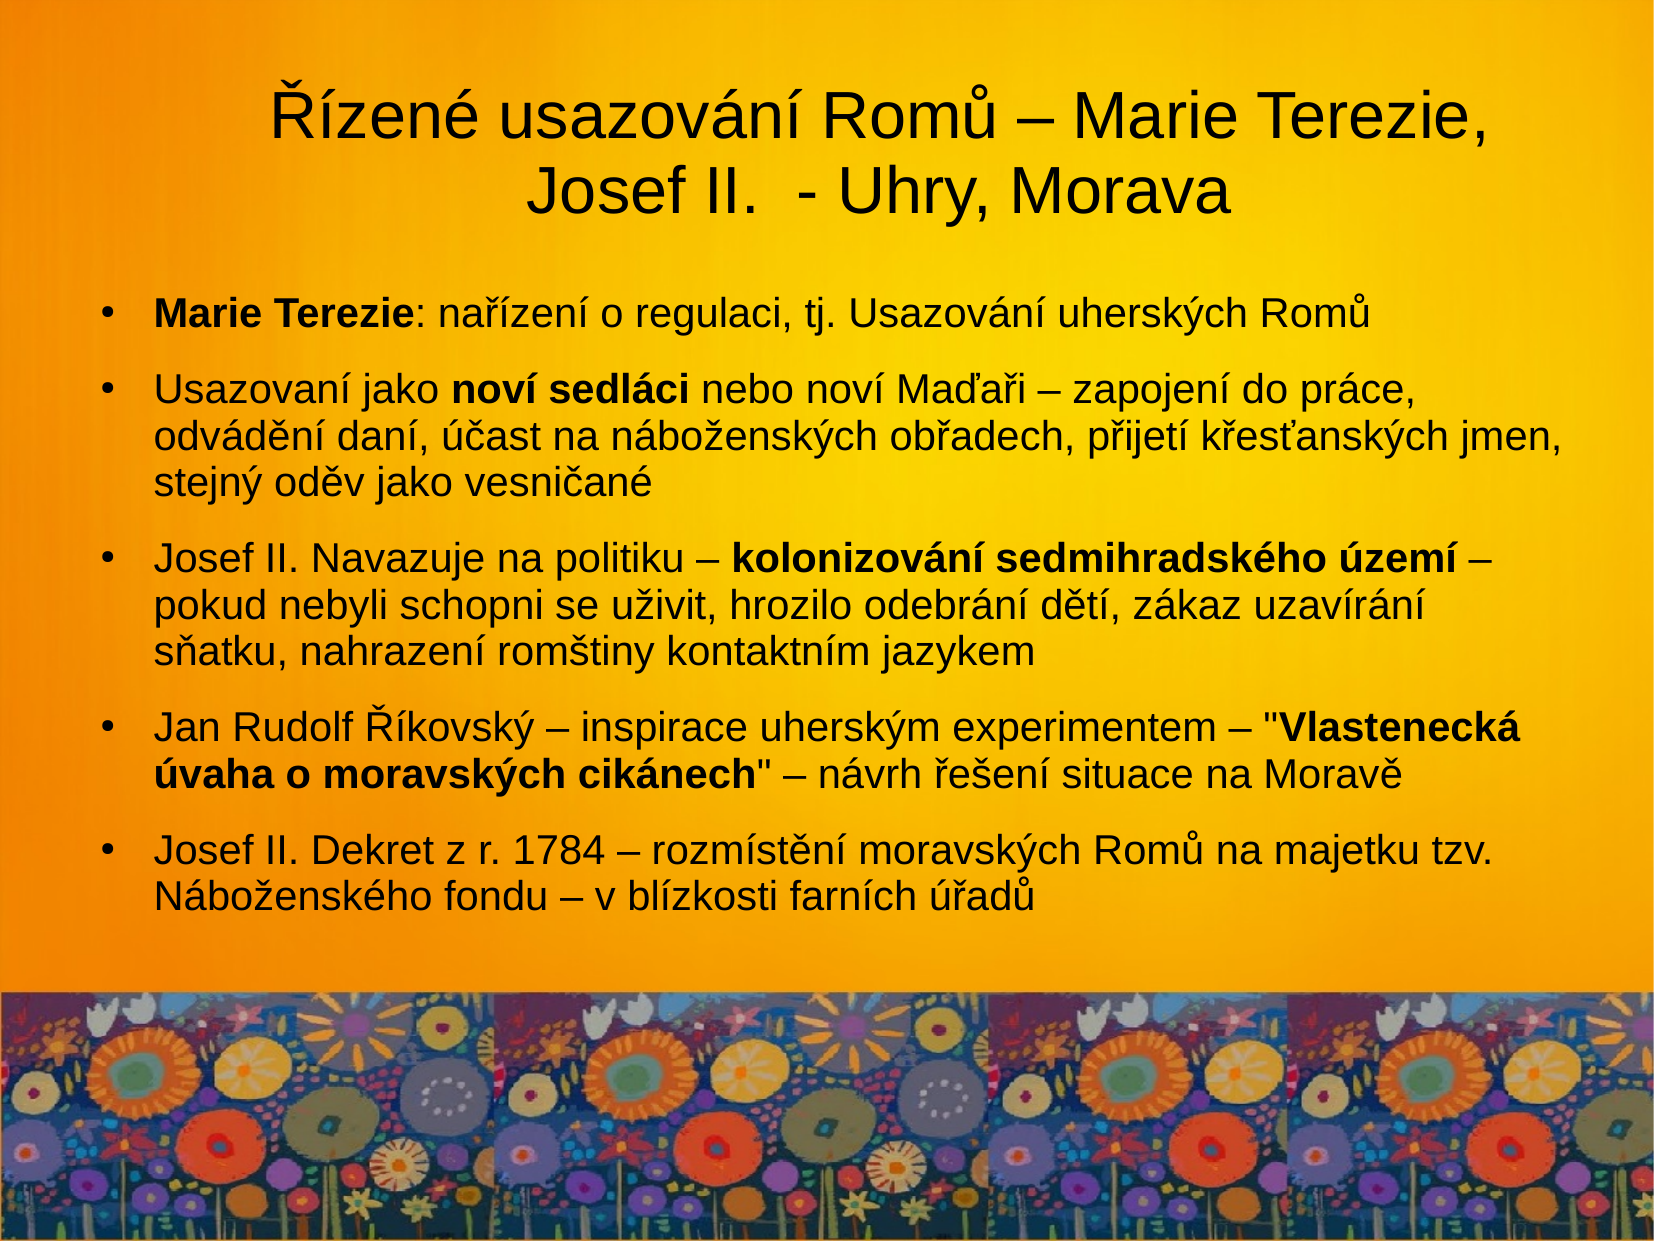

# Řízené usazování Romů – Marie Terezie, Josef II. - Uhry, Morava
Marie Terezie: nařízení o regulaci, tj. Usazování uherských Romů
Usazovaní jako noví sedláci nebo noví Maďaři – zapojení do práce, odvádění daní, účast na náboženských obřadech, přijetí křesťanských jmen, stejný oděv jako vesničané
Josef II. Navazuje na politiku – kolonizování sedmihradského území – pokud nebyli schopni se uživit, hrozilo odebrání dětí, zákaz uzavírání sňatku, nahrazení romštiny kontaktním jazykem
Jan Rudolf Říkovský – inspirace uherským experimentem – "Vlastenecká úvaha o moravských cikánech" – návrh řešení situace na Moravě
Josef II. Dekret z r. 1784 – rozmístění moravských Romů na majetku tzv. Náboženského fondu – v blízkosti farních úřadů